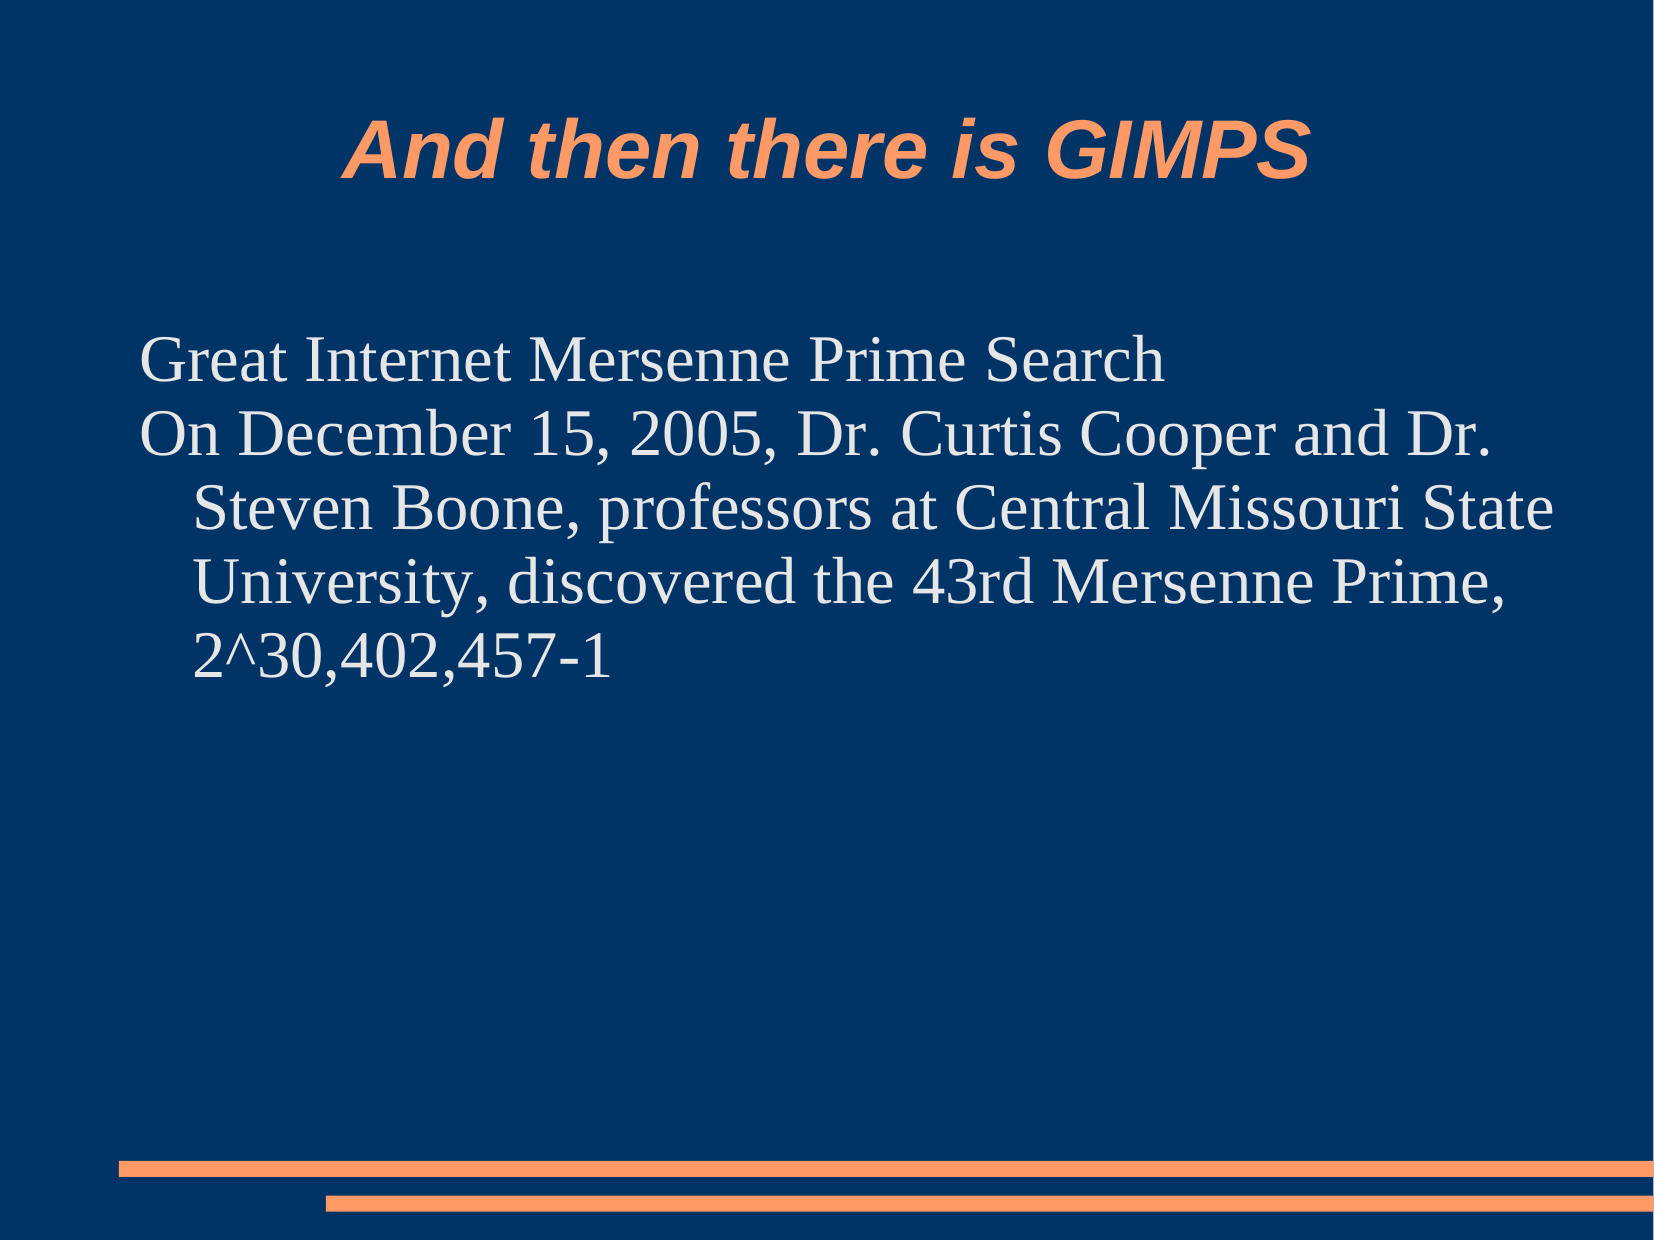

# And then there is GIMPS
Great Internet Mersenne Prime Search
On December 15, 2005, Dr. Curtis Cooper and Dr. Steven Boone, professors at Central Missouri State University, discovered the 43rd Mersenne Prime, 2^30,402,457-1